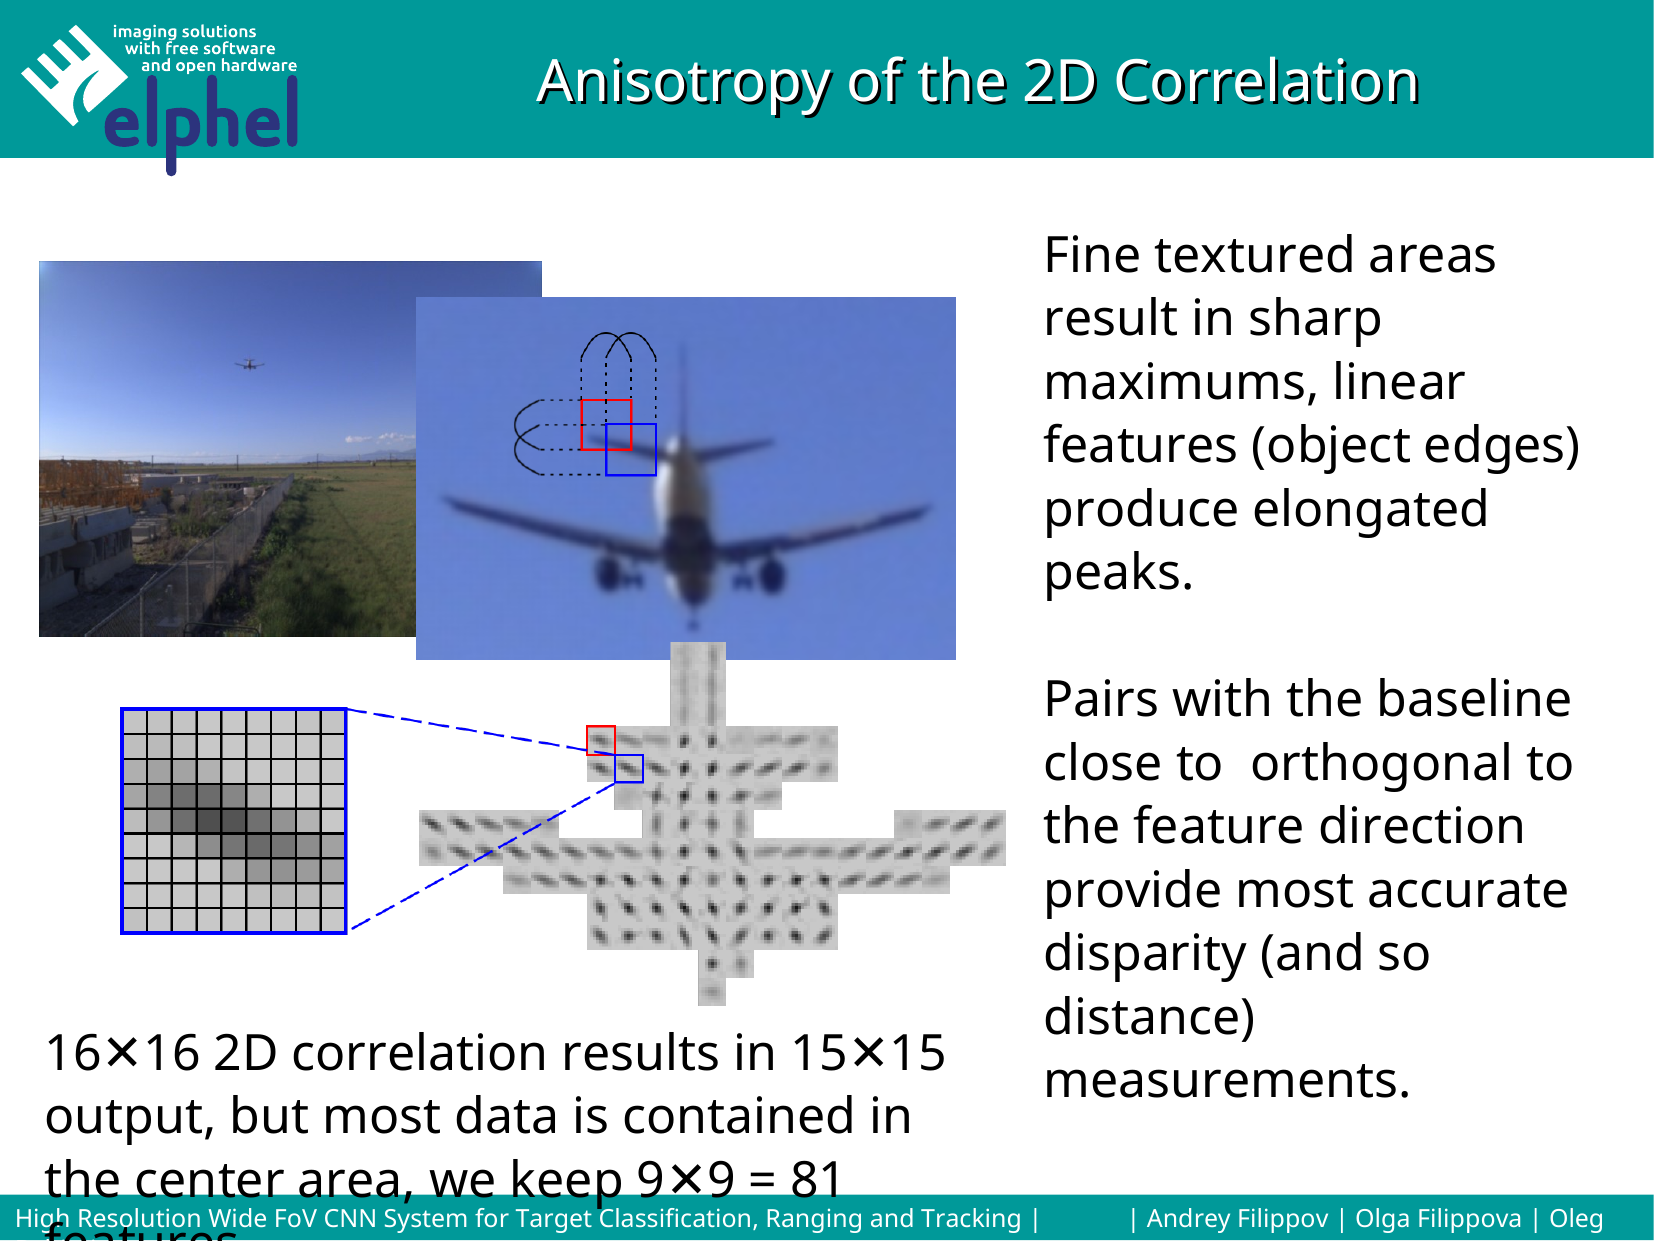

# Anisotropy of the 2D Correlation
Fine textured areas result in sharp maximums, linear features (object edges) produce elongated peaks.
Pairs with the baseline close to orthogonal to the feature direction provide most accurate disparity (and so distance) measurements.
16✕16 2D correlation results in 15✕15 output, but most data is contained in the center area, we keep 9✕9 = 81 features.